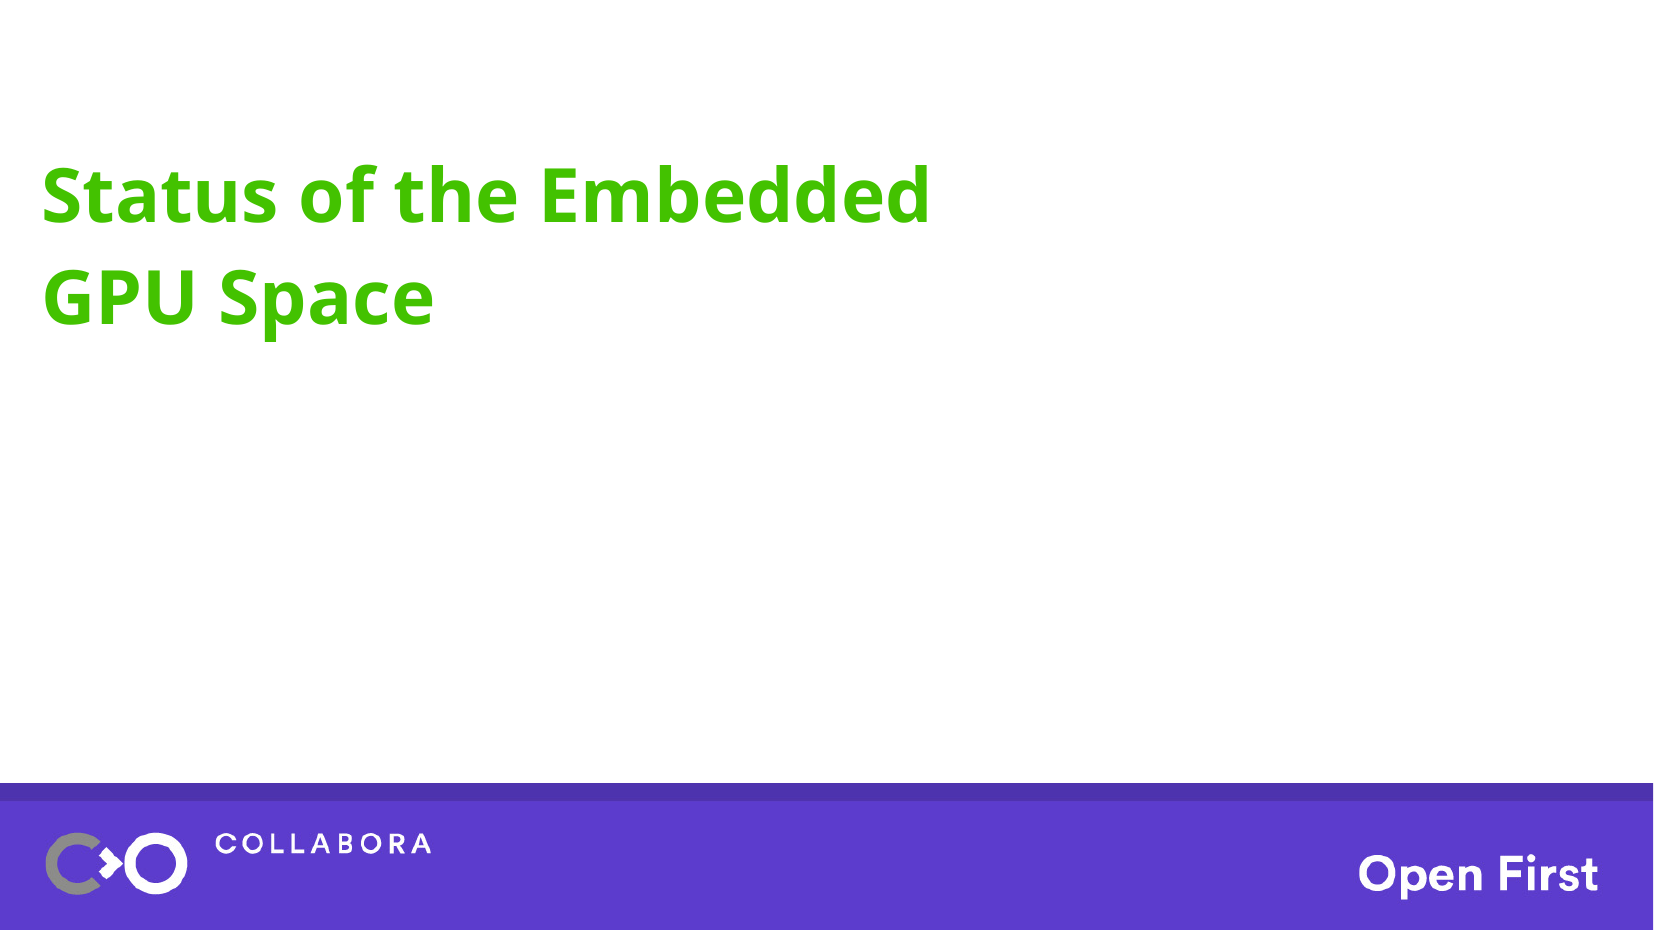

# Status of the Embedded GPU Space